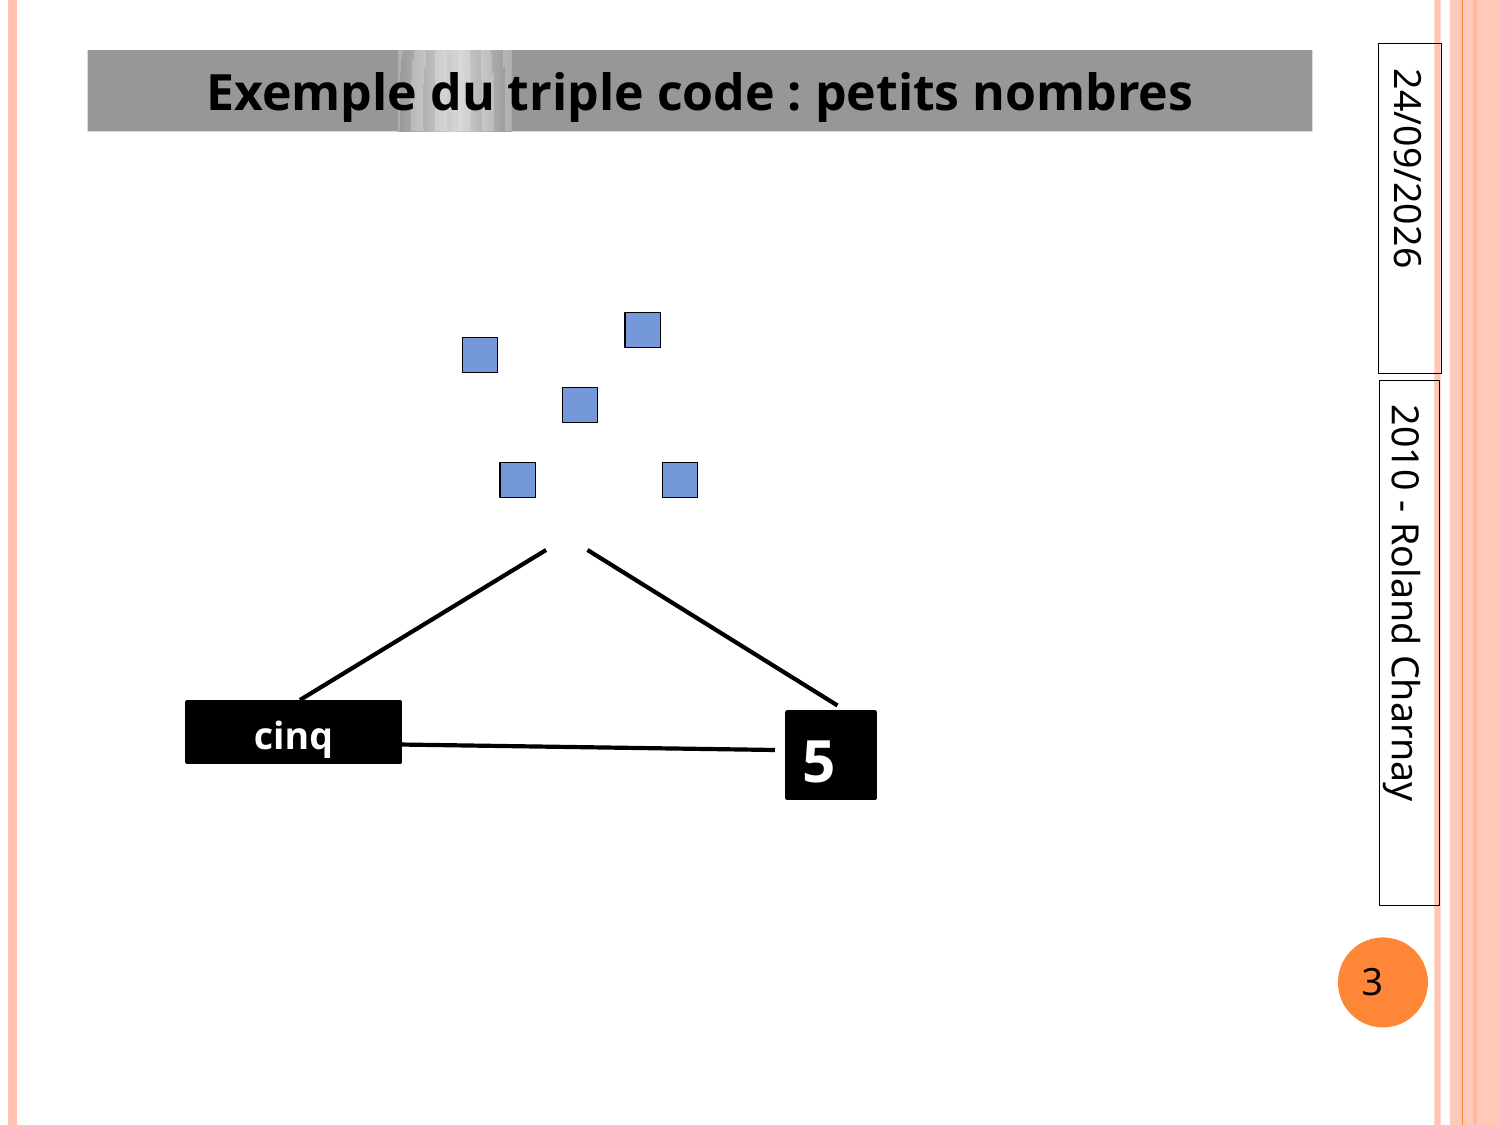

# Exemple du triple code : petits nombres
cinq
5